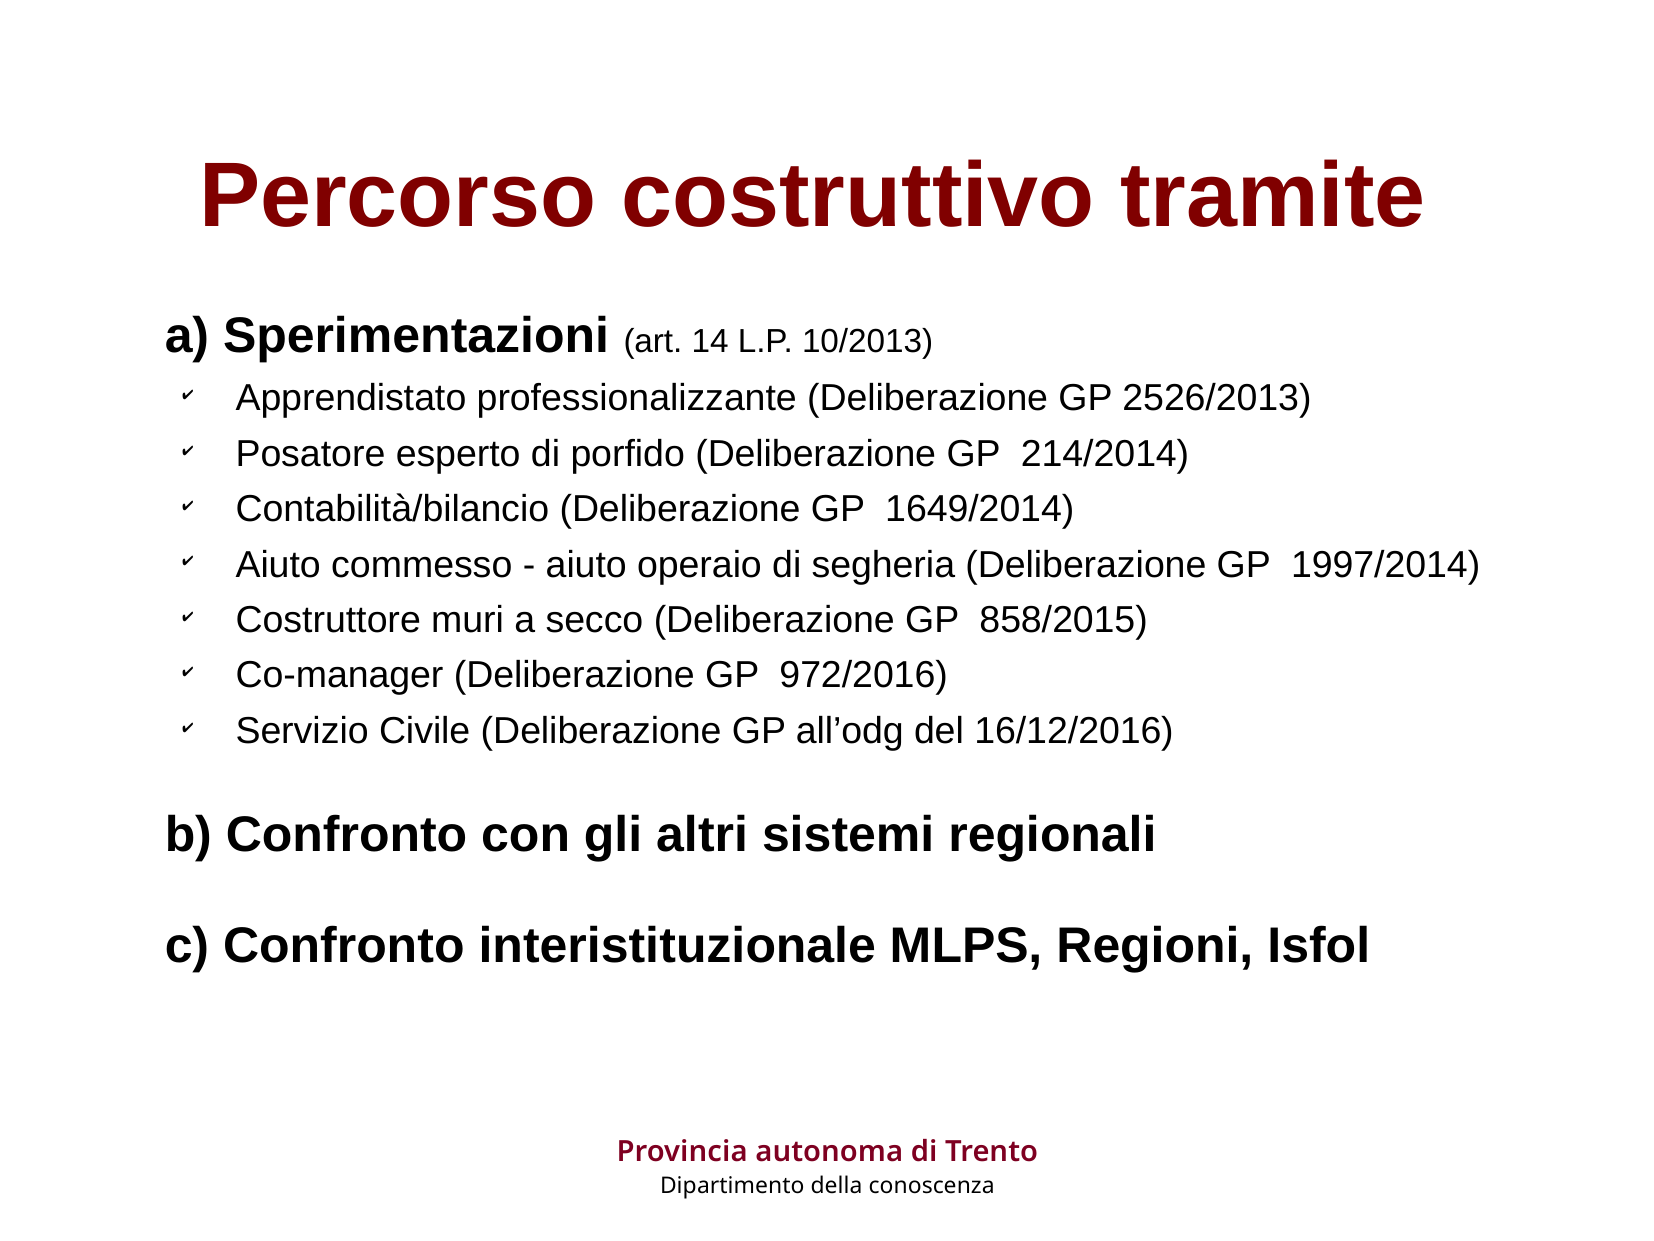

# Percorso costruttivo tramite
a) Sperimentazioni (art. 14 L.P. 10/2013)
Apprendistato professionalizzante (Deliberazione GP 2526/2013)
Posatore esperto di porfido (Deliberazione GP 214/2014)
Contabilità/bilancio (Deliberazione GP 1649/2014)
Aiuto commesso - aiuto operaio di segheria (Deliberazione GP 1997/2014)
Costruttore muri a secco (Deliberazione GP 858/2015)
Co-manager (Deliberazione GP 972/2016)
Servizio Civile (Deliberazione GP all’odg del 16/12/2016)
b) Confronto con gli altri sistemi regionali
c) Confronto interistituzionale MLPS, Regioni, Isfol